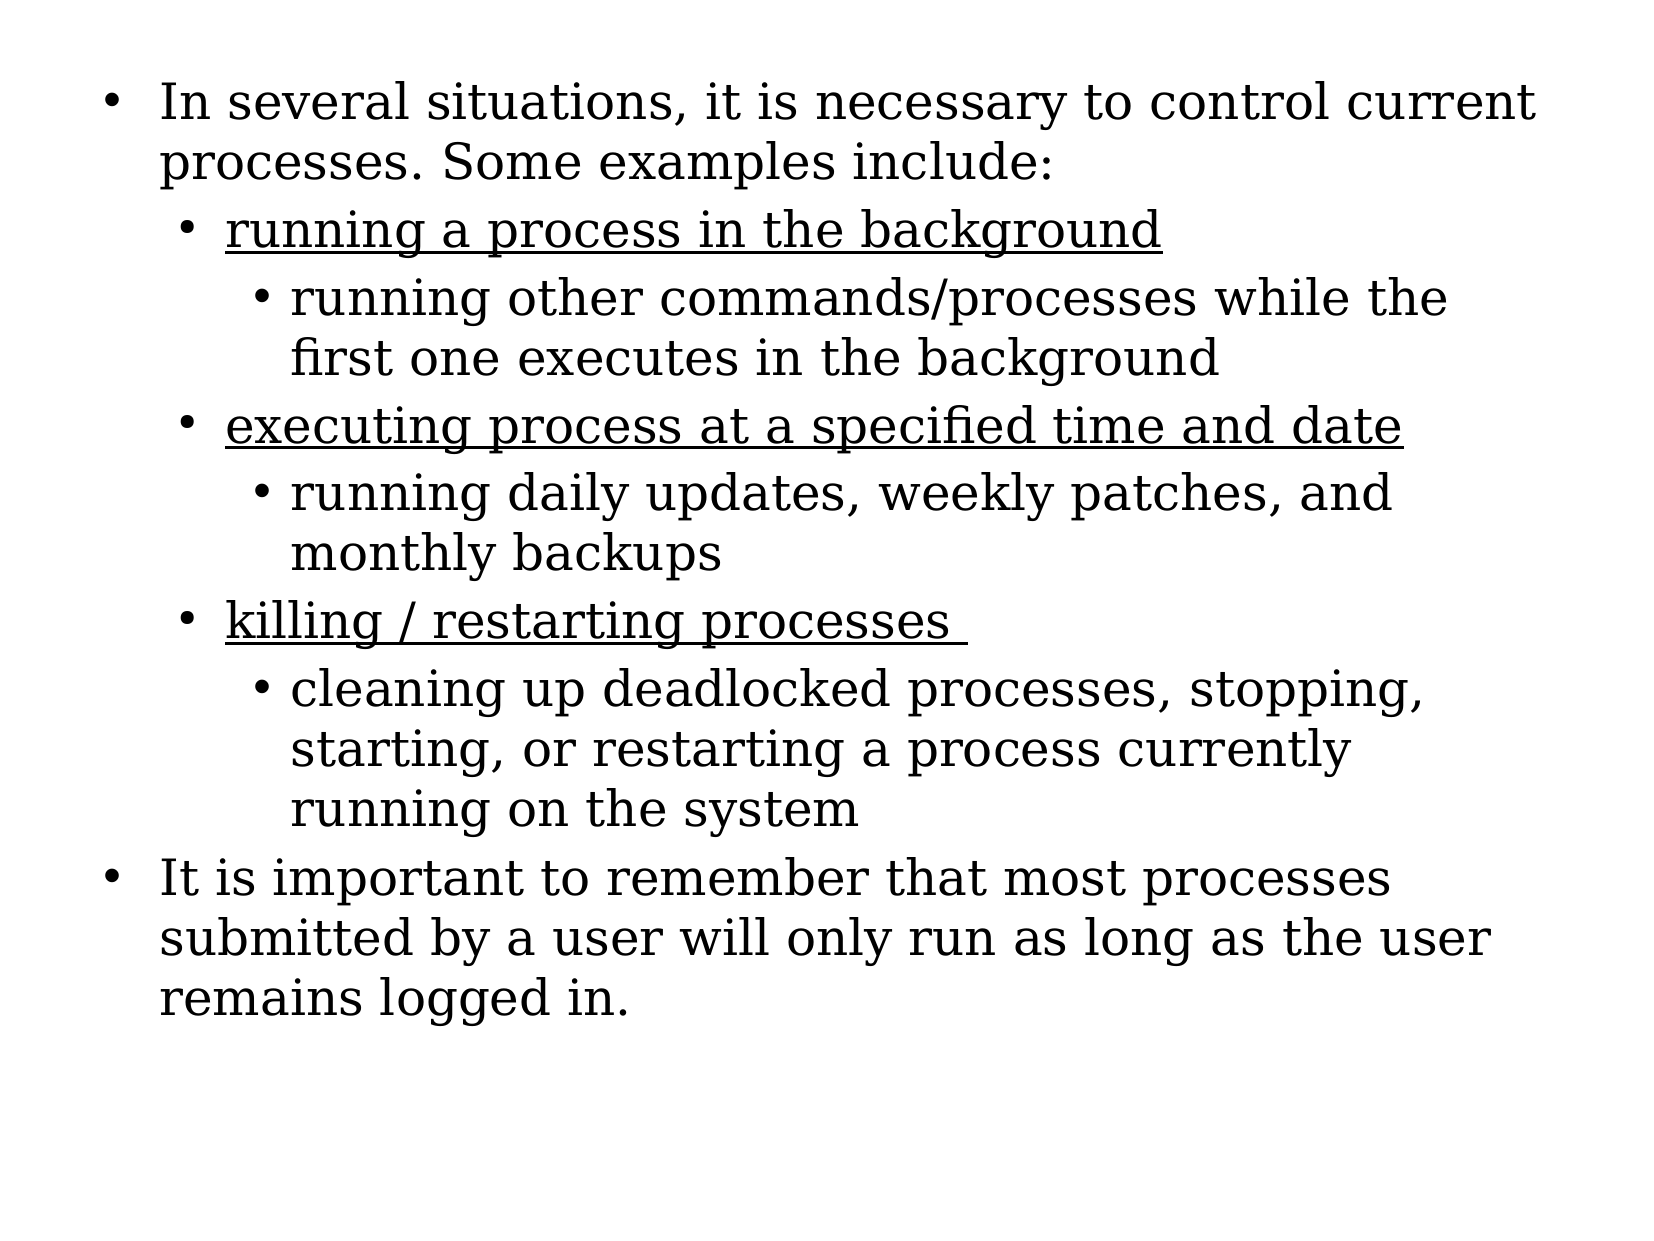

# In several situations, it is necessary to control current processes. Some examples include:
running a process in the background
running other commands/processes while the first one executes in the background
executing process at a specified time and date
running daily updates, weekly patches, and monthly backups
killing / restarting processes
cleaning up deadlocked processes, stopping, starting, or restarting a process currently running on the system
It is important to remember that most processes submitted by a user will only run as long as the user remains logged in.